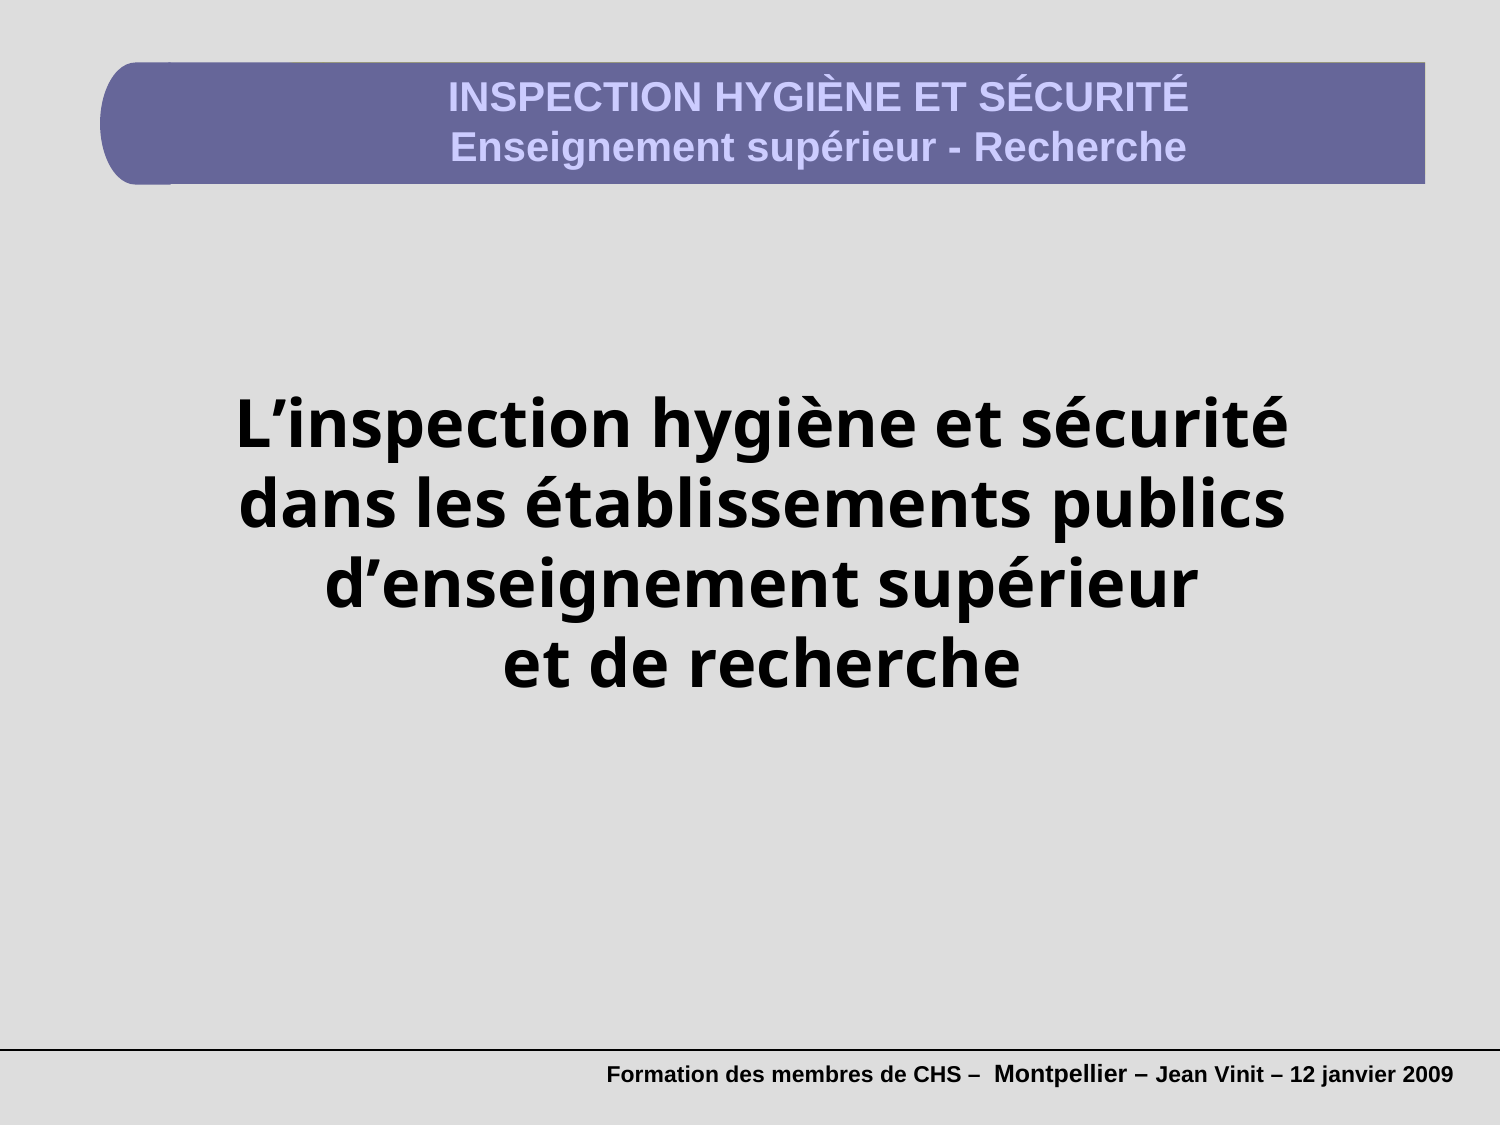

L’inspection hygiène et sécurité
dans les établissements publics d’enseignement supérieur
et de recherche